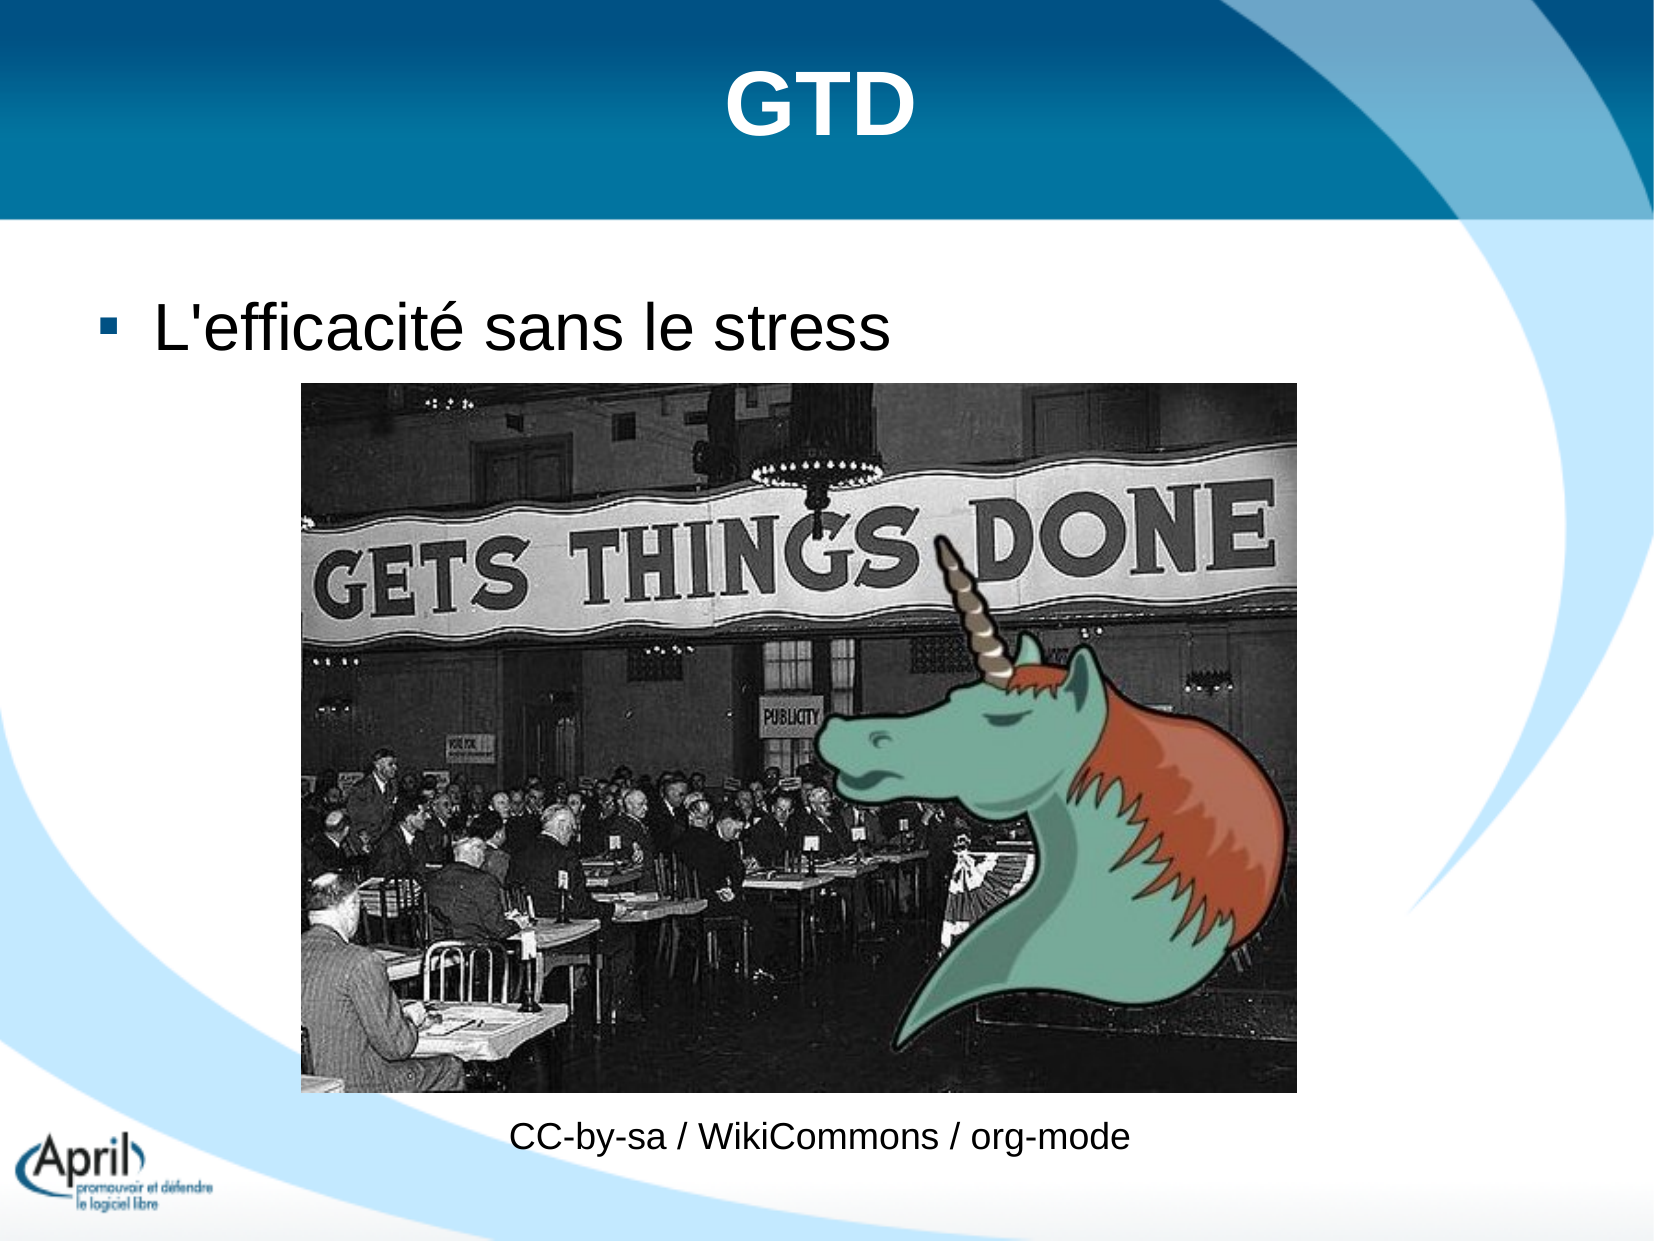

# GTD
L'efficacité sans le stress
CC-by-sa / WikiCommons / org-mode